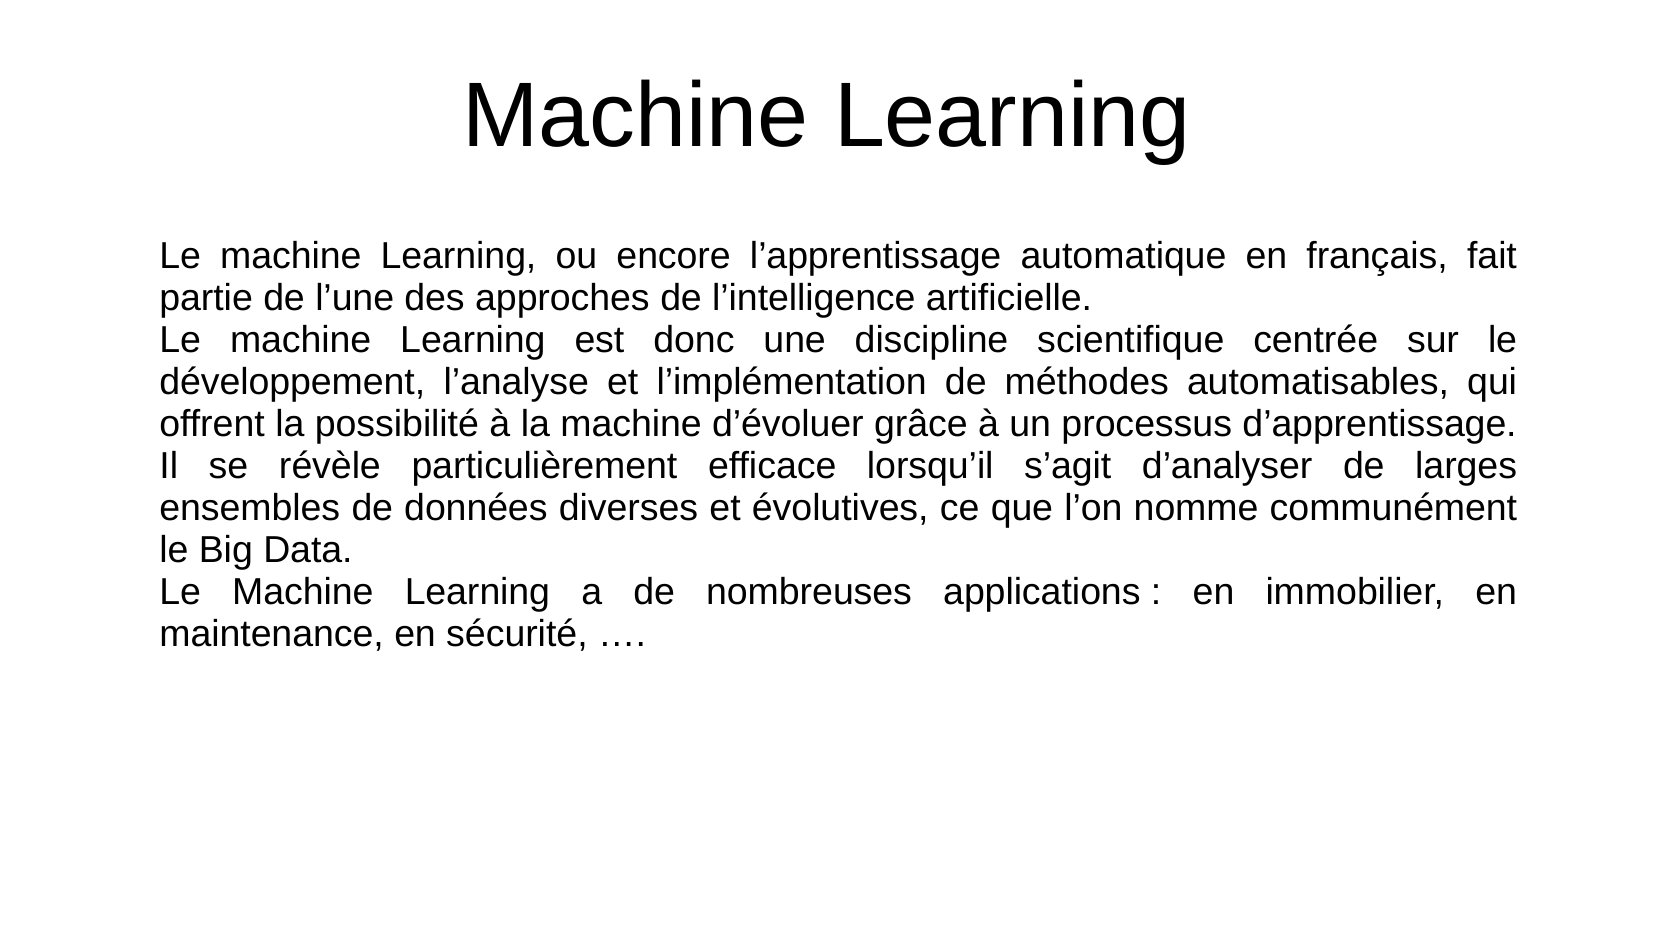

# Machine Learning
Le machine Learning, ou encore l’apprentissage automatique en français, fait partie de l’une des approches de l’intelligence artificielle.
Le machine Learning est donc une discipline scientifique centrée sur le développement, l’analyse et l’implémentation de méthodes automatisables, qui offrent la possibilité à la machine d’évoluer grâce à un processus d’apprentissage. Il se révèle particulièrement efficace lorsqu’il s’agit d’analyser de larges ensembles de données diverses et évolutives, ce que l’on nomme communément le Big Data.
Le Machine Learning a de nombreuses applications : en immobilier, en maintenance, en sécurité, ….